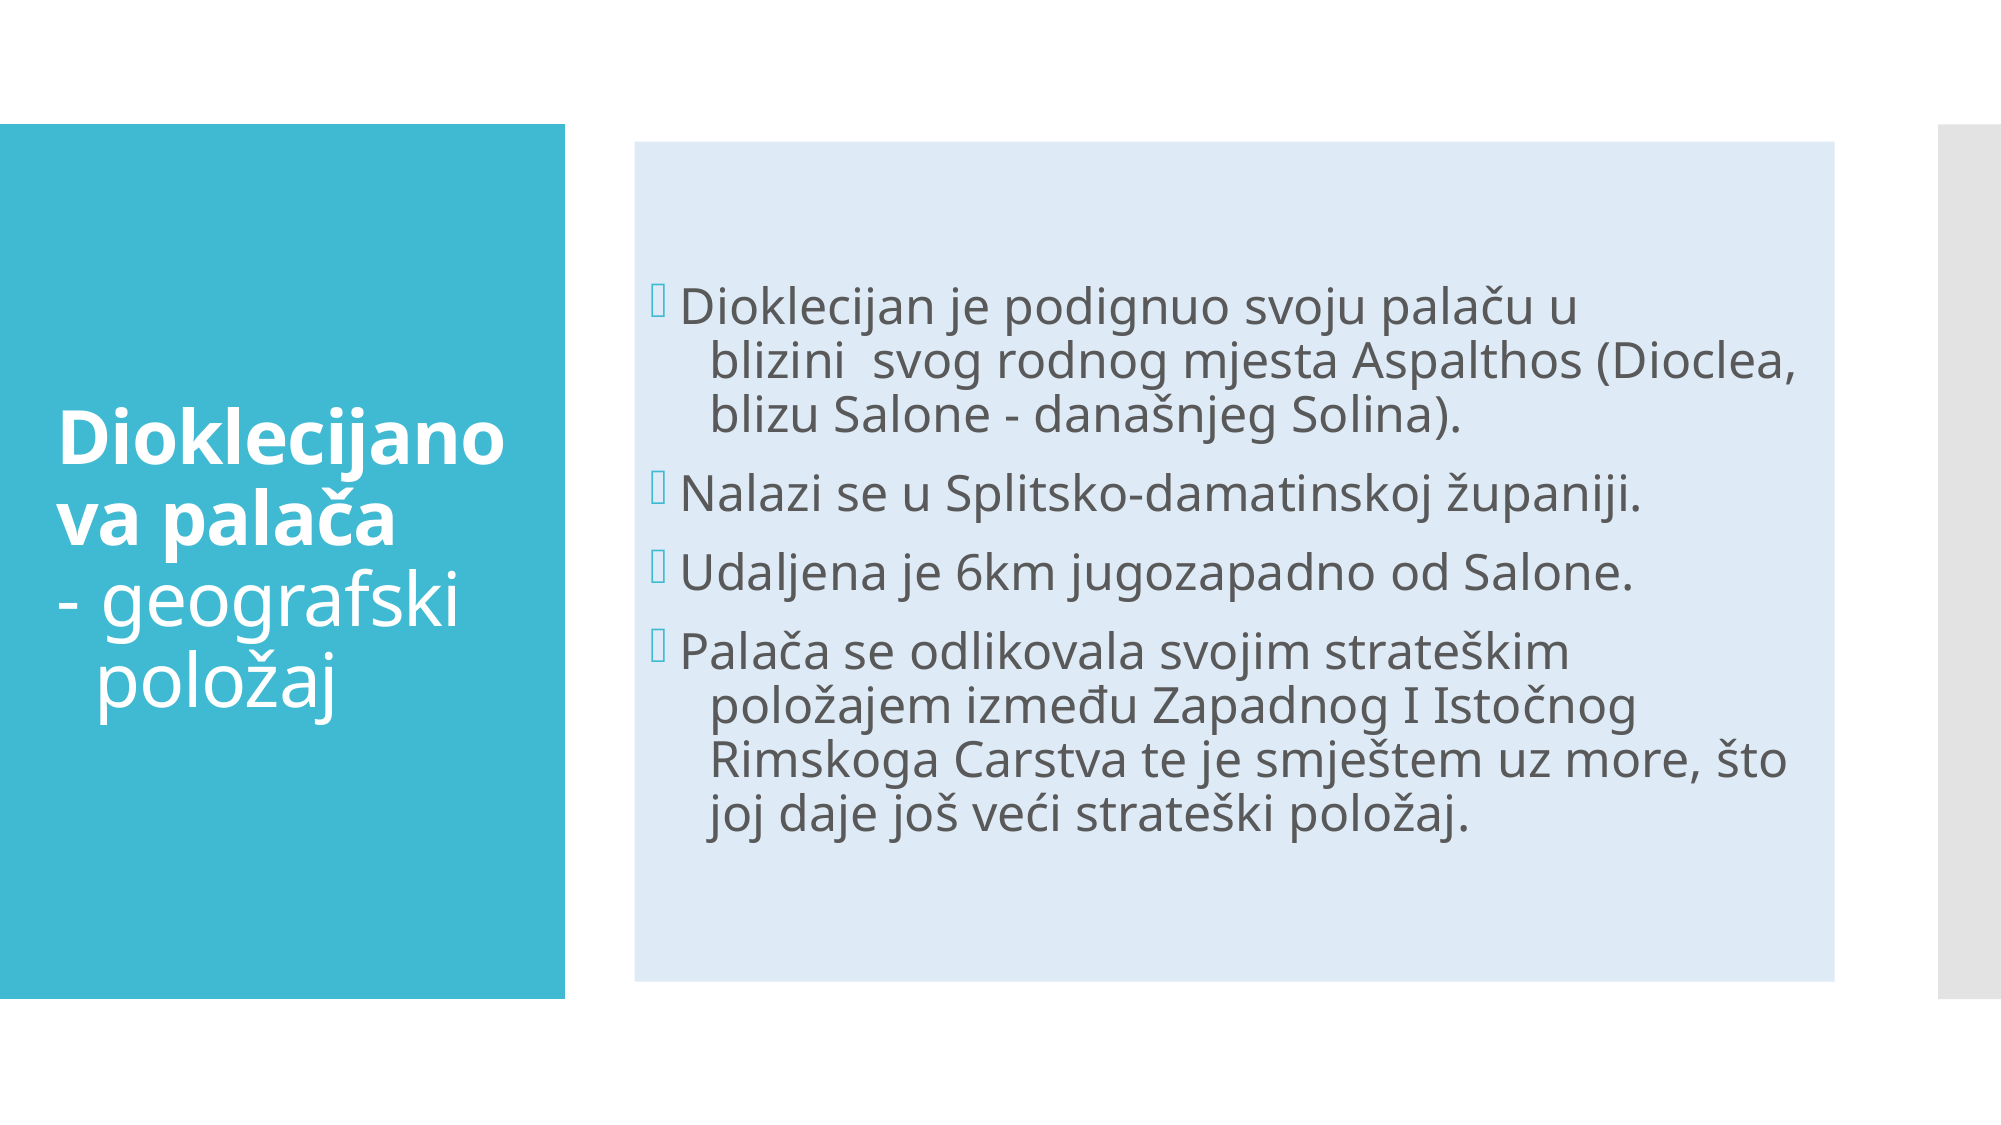

Dioklecijan je podignuo svoju palaču u blizini  svog rodnog mjesta Aspalthos (Dioclea, blizu Salone - današnjeg Solina).
Nalazi se u Splitsko-damatinskoj županiji.
Udaljena je 6km jugozapadno od Salone.
Palača se odlikovala svojim strateškim položajem između Zapadnog I Istočnog Rimskoga Carstva te je smještem uz more, što joj daje još veći strateški položaj.
# Dioklecijanova palača - geografski položaj